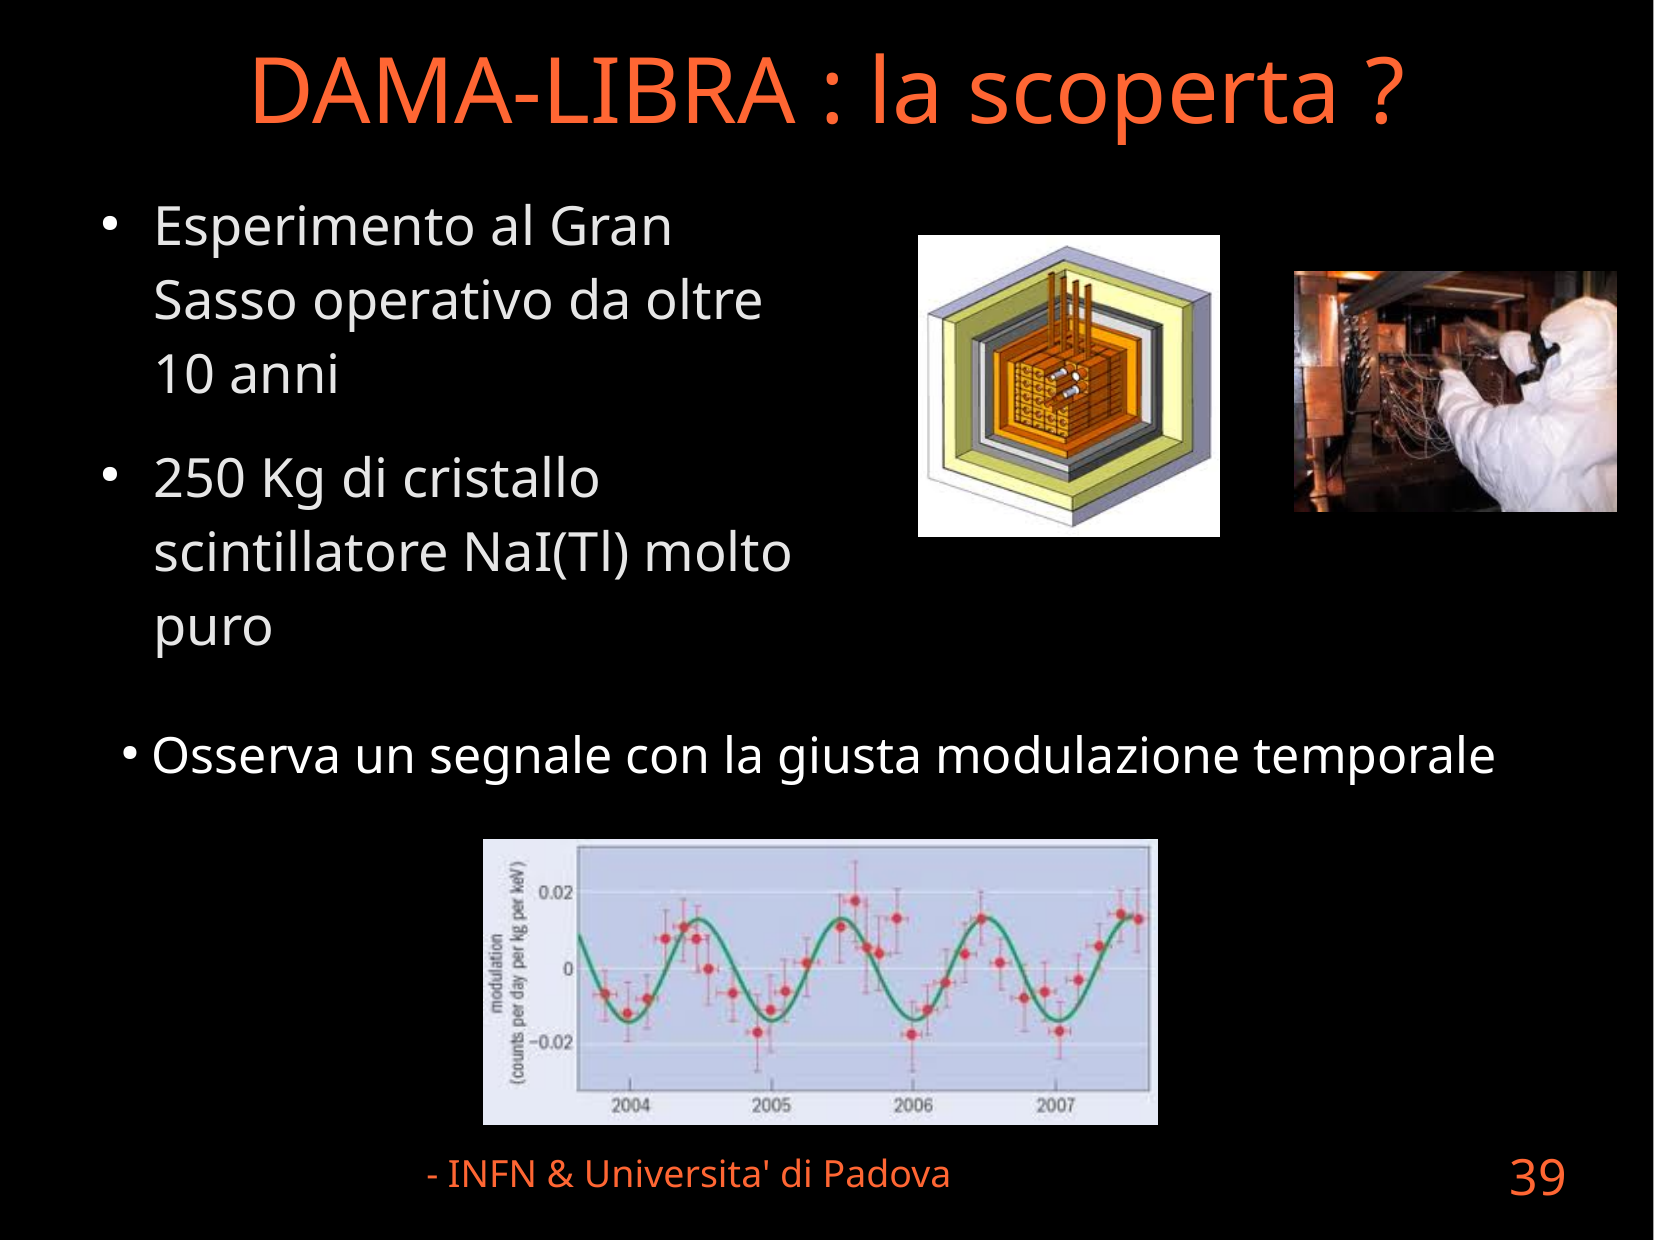

# DAMA-LIBRA : la scoperta ?
Esperimento al Gran Sasso operativo da oltre 10 anni
250 Kg di cristallo scintillatore NaI(Tl) molto puro
 Osserva un segnale con la giusta modulazione temporale